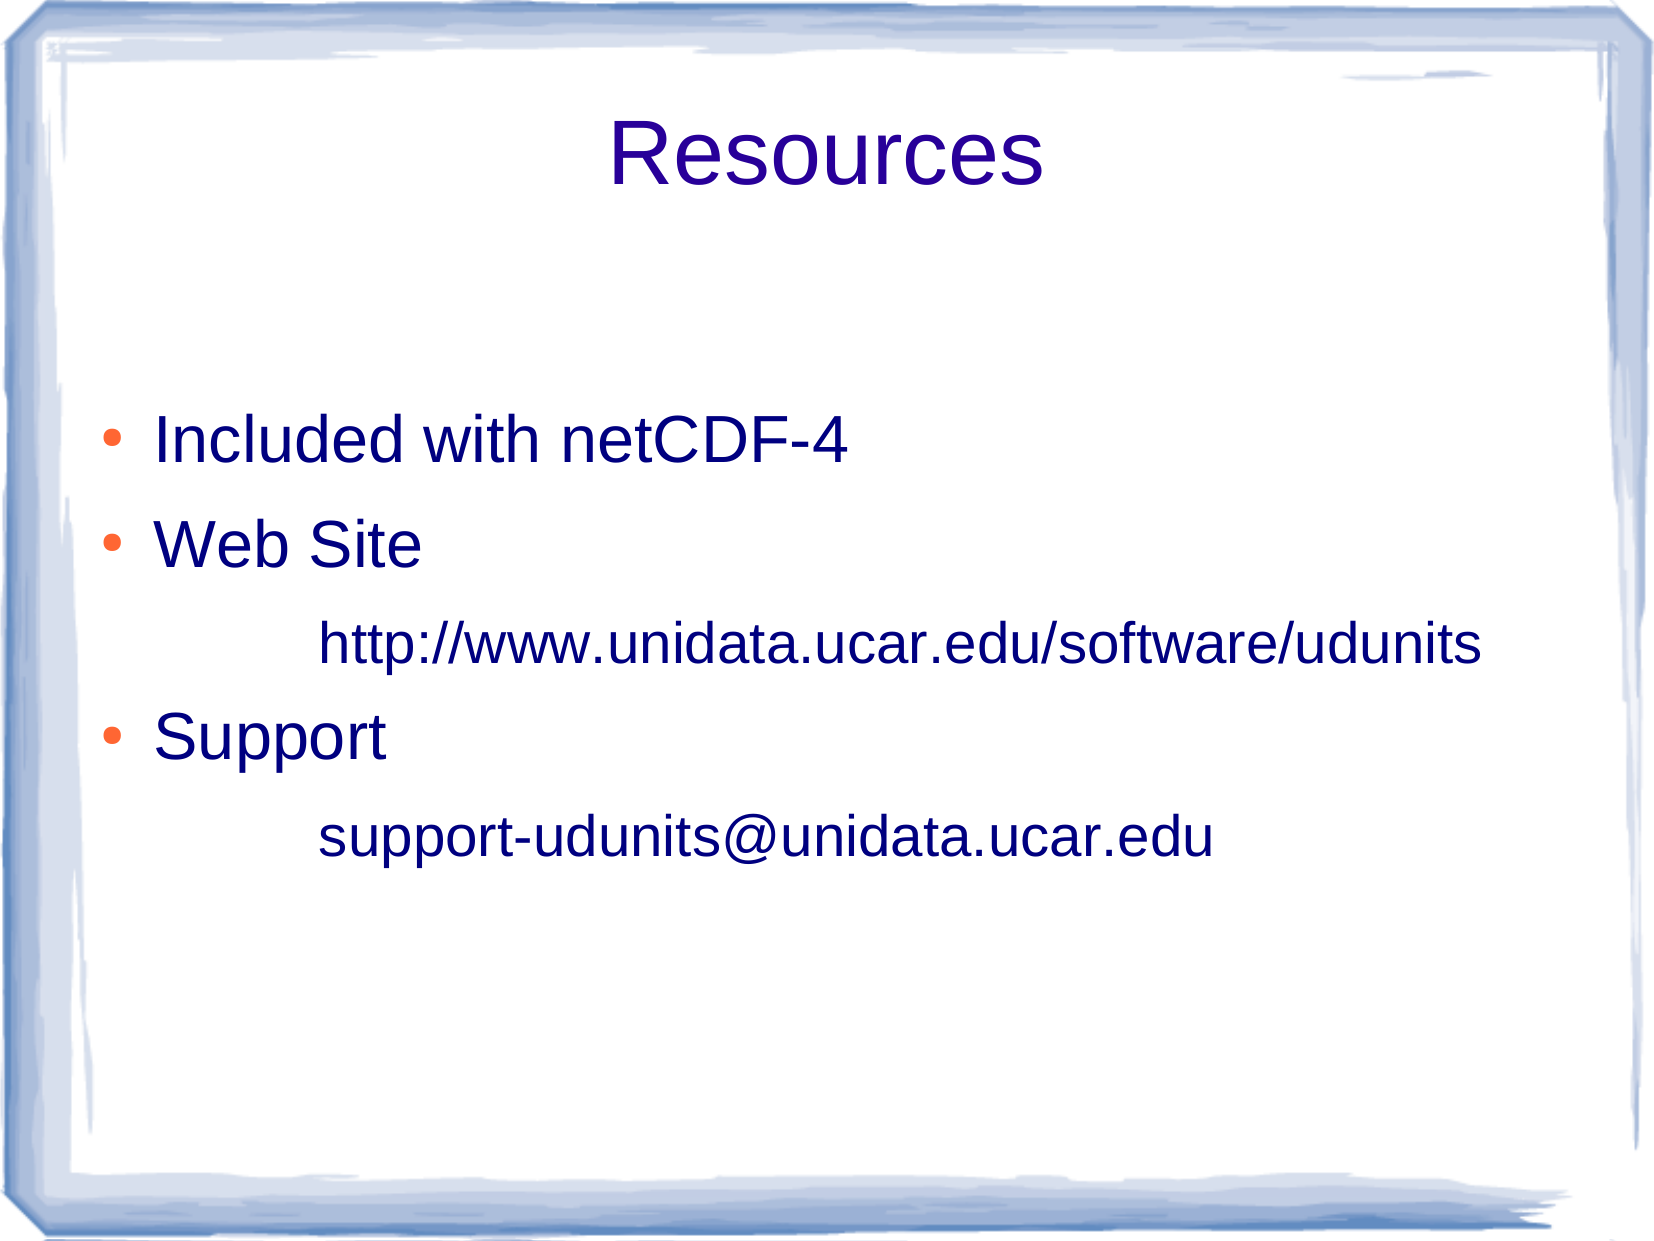

# Resources
Included with netCDF-4
Web Site
http://www.unidata.ucar.edu/software/udunits
Support
support-udunits@unidata.ucar.edu